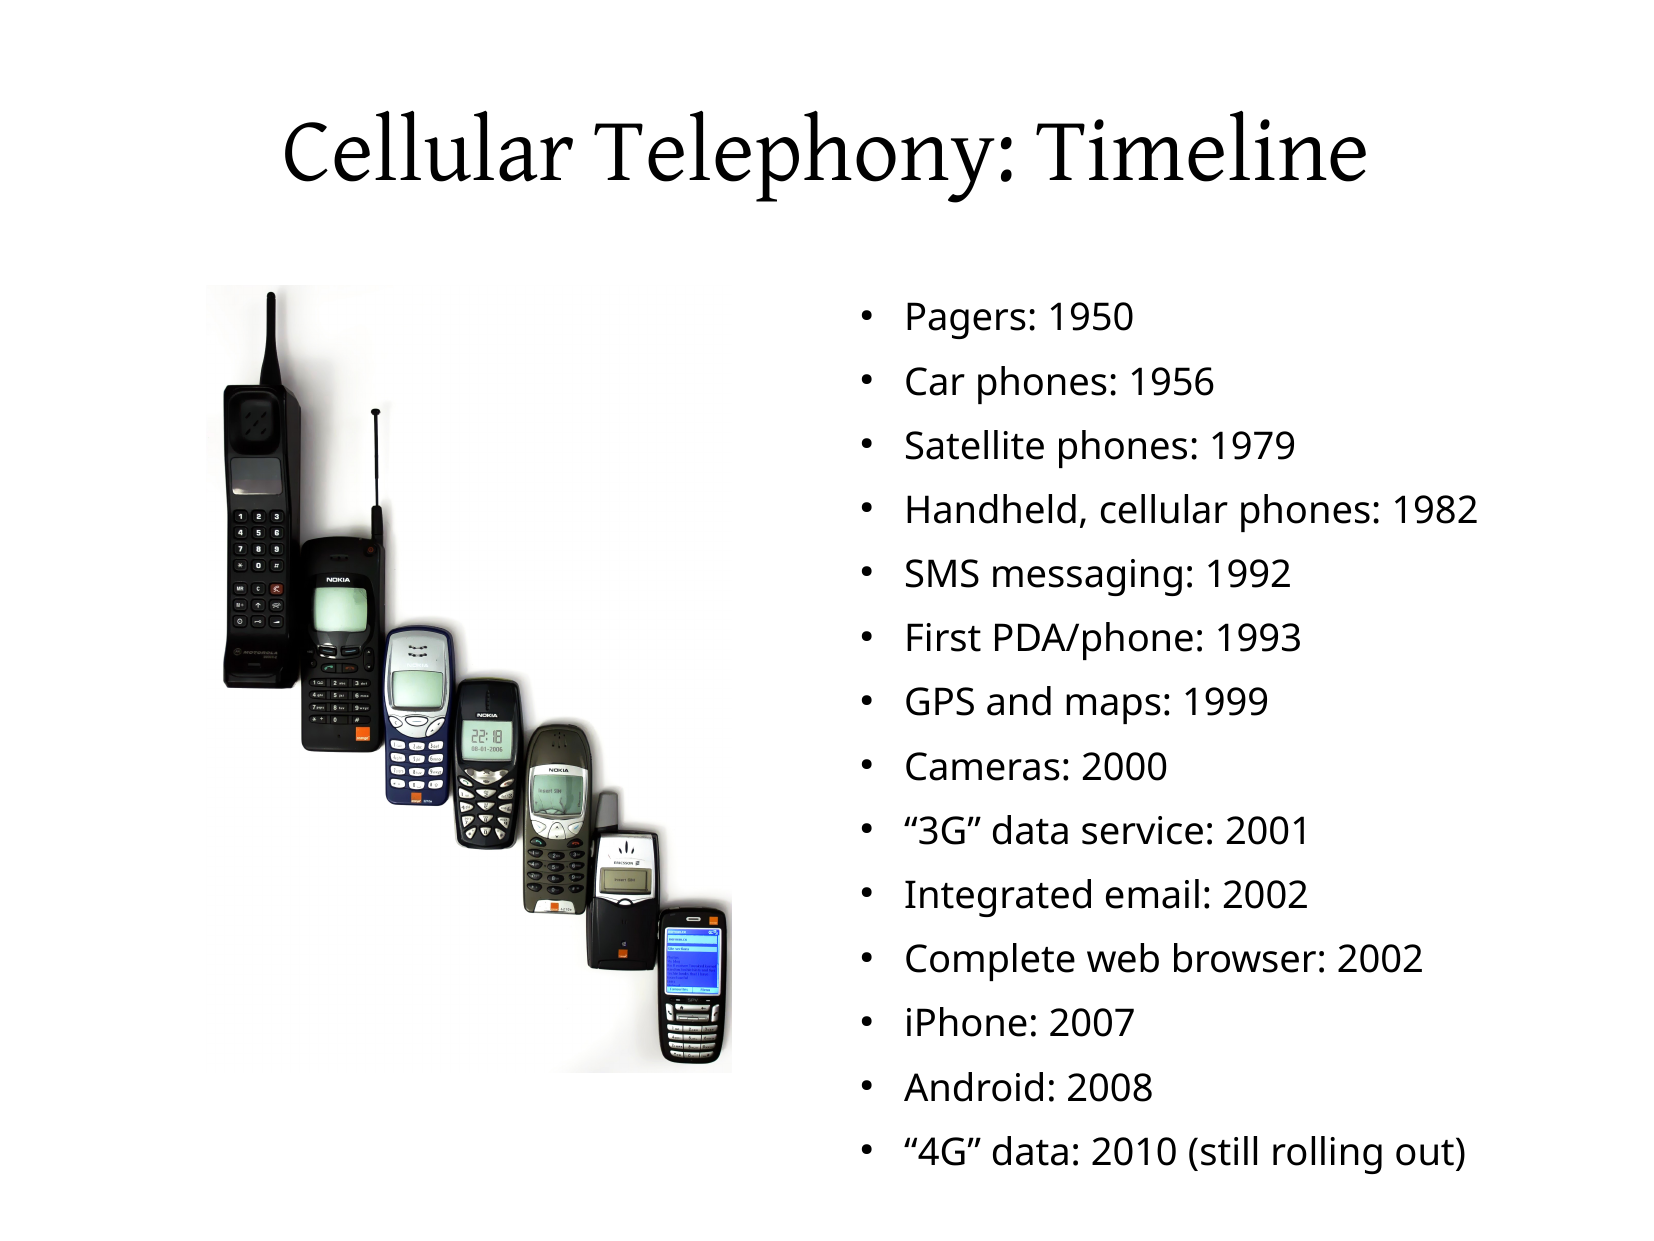

# Cellular Telephony: Timeline
Pagers: 1950
Car phones: 1956
Satellite phones: 1979
Handheld, cellular phones: 1982
SMS messaging: 1992
First PDA/phone: 1993
GPS and maps: 1999
Cameras: 2000
“3G” data service: 2001
Integrated email: 2002
Complete web browser: 2002
iPhone: 2007
Android: 2008
“4G” data: 2010 (still rolling out)